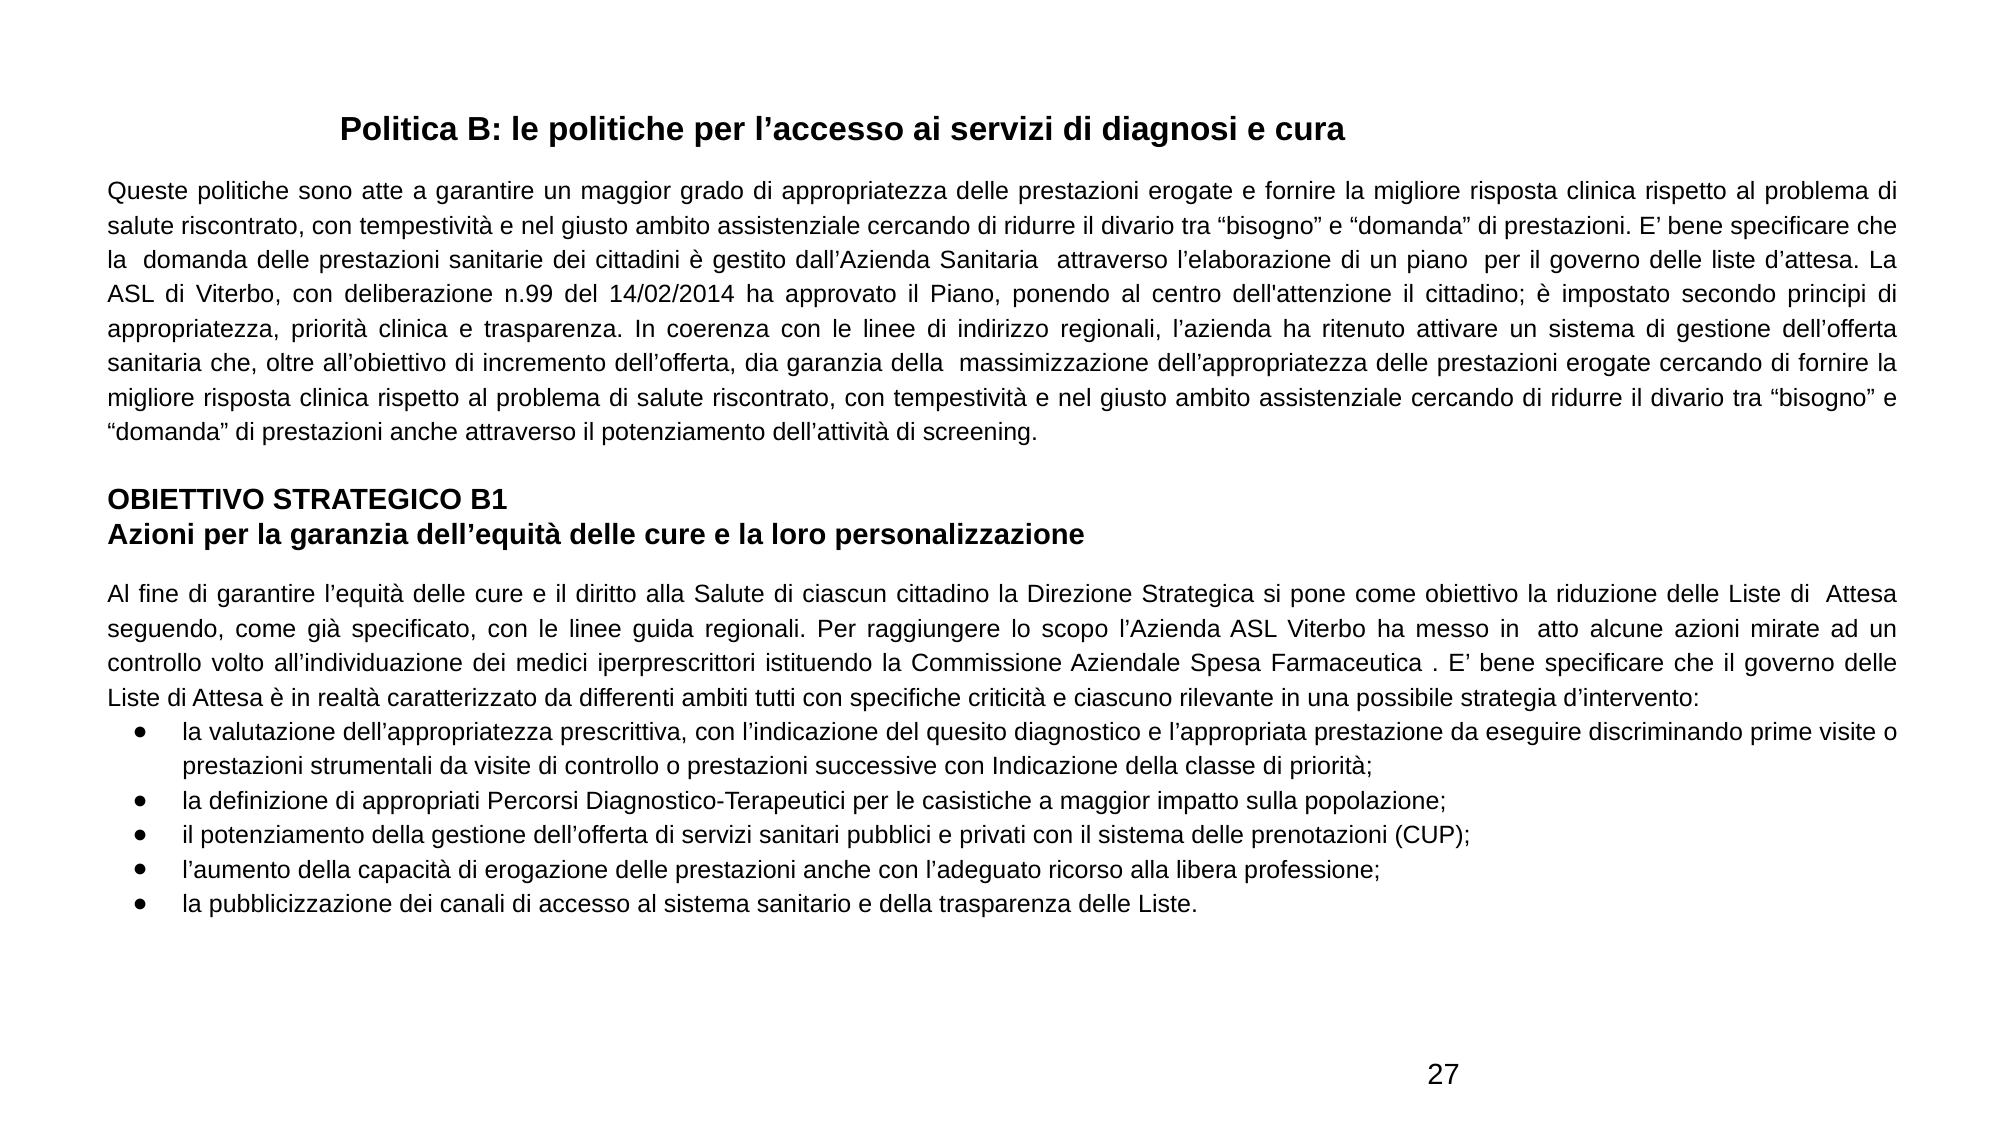

Politica B: le politiche per l’accesso ai servizi di diagnosi e cura
Queste politiche sono atte a garantire un maggior grado di appropriatezza delle prestazioni erogate e fornire la migliore risposta clinica rispetto al problema di salute riscontrato, con tempestività e nel giusto ambito assistenziale cercando di ridurre il divario tra “bisogno” e “domanda” di prestazioni. E’ bene specificare che la  domanda delle prestazioni sanitarie dei cittadini è gestito dall’Azienda Sanitaria attraverso l’elaborazione di un piano  per il governo delle liste d’attesa. La ASL di Viterbo, con deliberazione n.99 del 14/02/2014 ha approvato il Piano, ponendo al centro dell'attenzione il cittadino; è impostato secondo principi di appropriatezza, priorità clinica e trasparenza. In coerenza con le linee di indirizzo regionali, l’azienda ha ritenuto attivare un sistema di gestione dell’offerta sanitaria che, oltre all’obiettivo di incremento dell’offerta, dia garanzia della  massimizzazione dell’appropriatezza delle prestazioni erogate cercando di fornire la migliore risposta clinica rispetto al problema di salute riscontrato, con tempestività e nel giusto ambito assistenziale cercando di ridurre il divario tra “bisogno” e “domanda” di prestazioni anche attraverso il potenziamento dell’attività di screening.
OBIETTIVO STRATEGICO B1
Azioni per la garanzia dell’equità delle cure e la loro personalizzazione
Al fine di garantire l’equità delle cure e il diritto alla Salute di ciascun cittadino la Direzione Strategica si pone come obiettivo la riduzione delle Liste di  Attesa seguendo, come già specificato, con le linee guida regionali. Per raggiungere lo scopo l’Azienda ASL Viterbo ha messo in  atto alcune azioni mirate ad un controllo volto all’individuazione dei medici iperprescrittori istituendo la Commissione Aziendale Spesa Farmaceutica . E’ bene specificare che il governo delle Liste di Attesa è in realtà caratterizzato da differenti ambiti tutti con specifiche criticità e ciascuno rilevante in una possibile strategia d’intervento:
la valutazione dell’appropriatezza prescrittiva, con l’indicazione del quesito diagnostico e l’appropriata prestazione da eseguire discriminando prime visite o prestazioni strumentali da visite di controllo o prestazioni successive con Indicazione della classe di priorità;
la definizione di appropriati Percorsi Diagnostico-Terapeutici per le casistiche a maggior impatto sulla popolazione;
il potenziamento della gestione dell’offerta di servizi sanitari pubblici e privati con il sistema delle prenotazioni (CUP);
l’aumento della capacità di erogazione delle prestazioni anche con l’adeguato ricorso alla libera professione;
la pubblicizzazione dei canali di accesso al sistema sanitario e della trasparenza delle Liste.